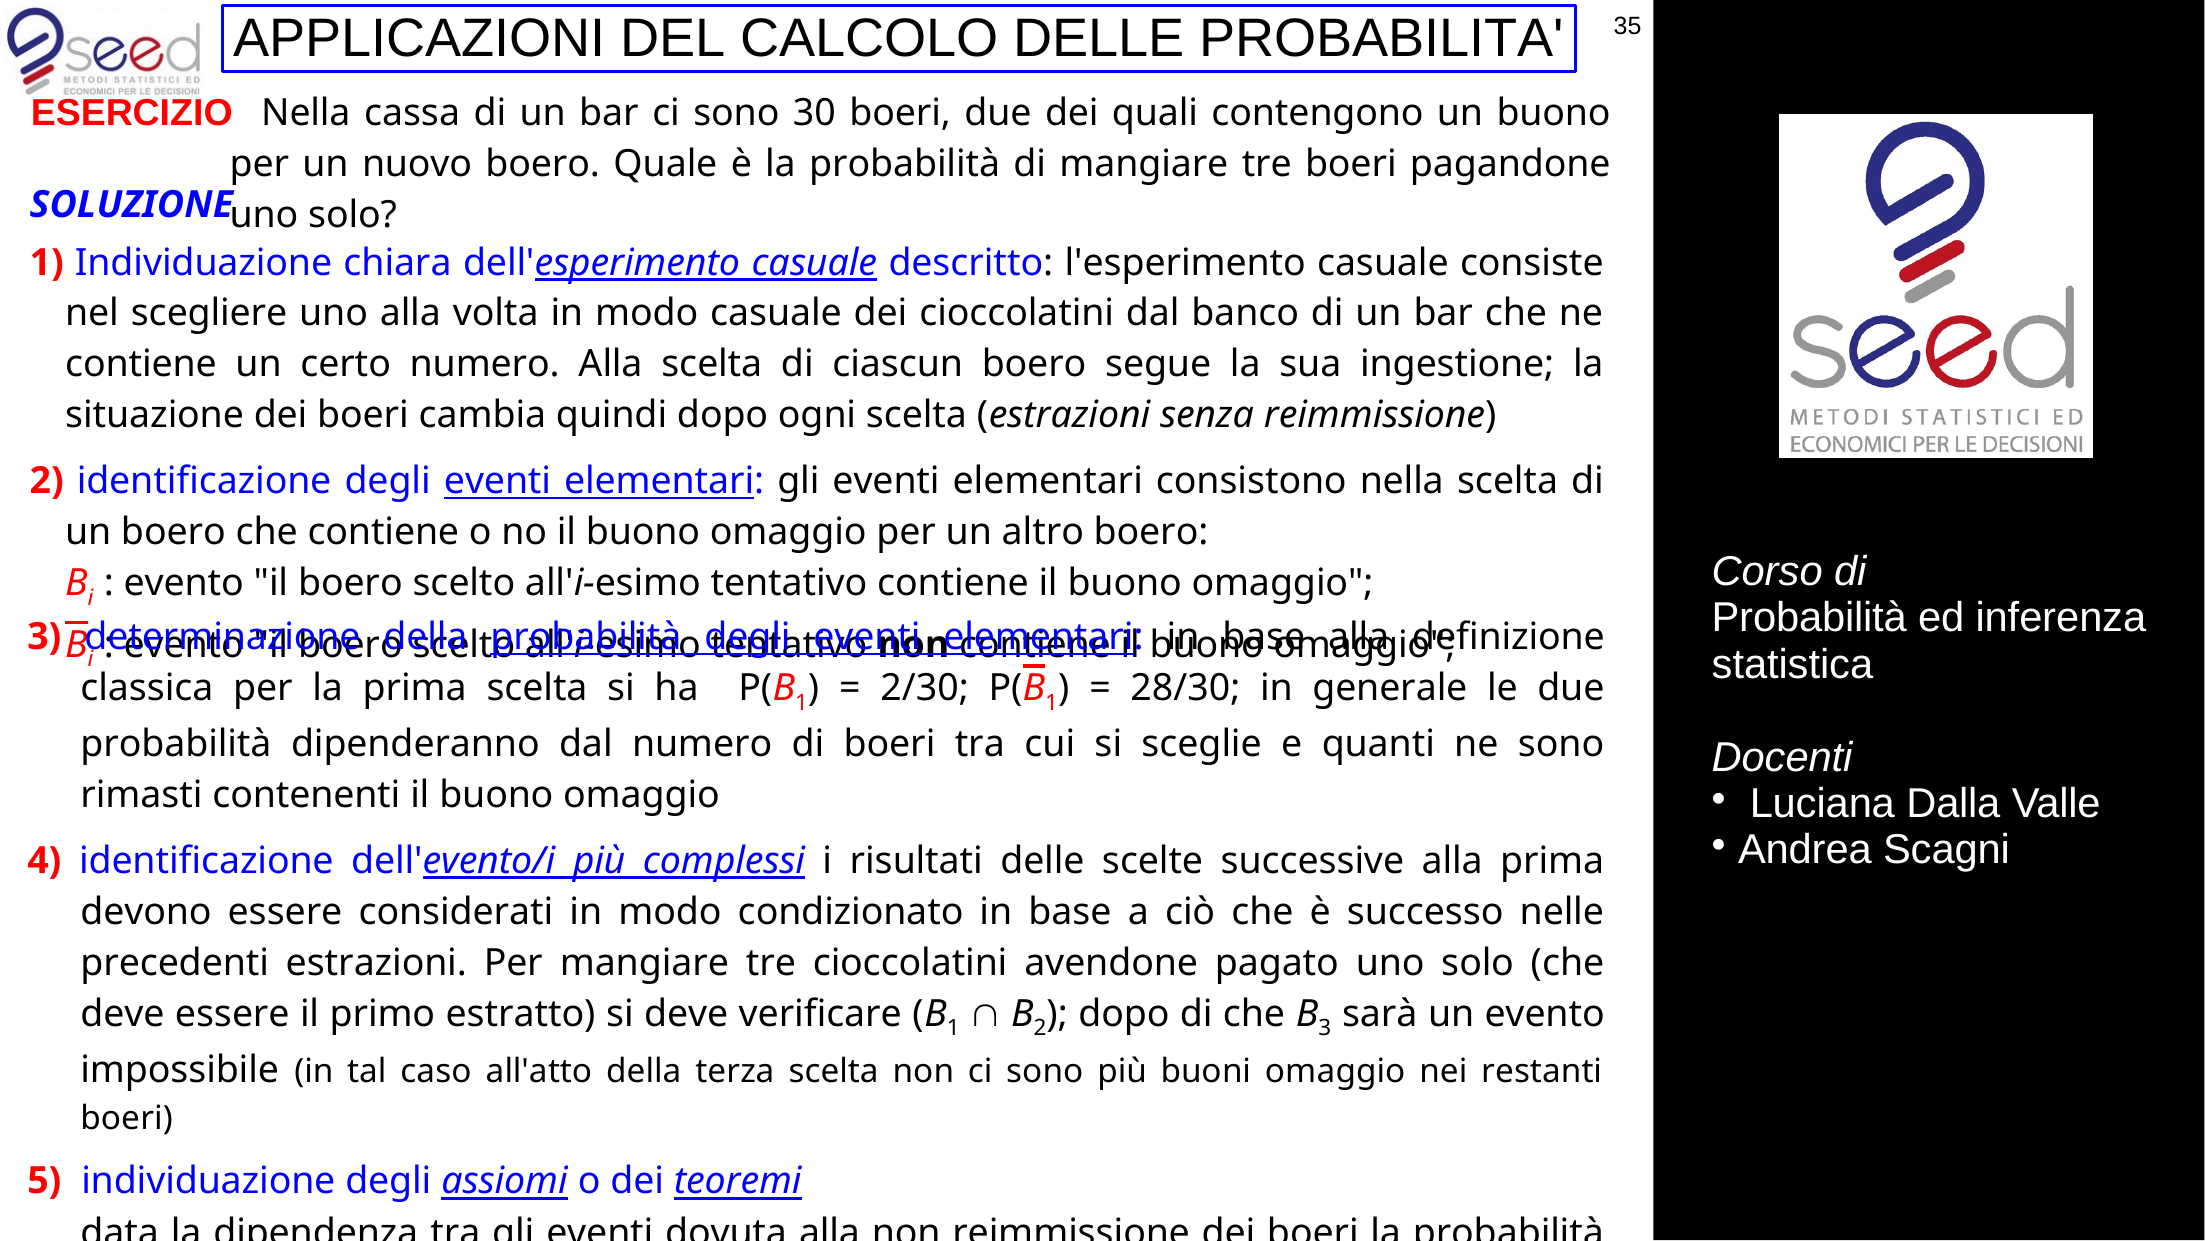

APPLICAZIONI DEL CALCOLO DELLE PROBABILITA'
ESERCIZIO Nella cassa di un bar ci sono 30 boeri, due dei quali contengono un buono per un nuovo boero. Quale è la probabilità di mangiare tre boeri pagandone uno solo?
SOLUZIONE
1) Individuazione chiara dell'esperimento casuale descritto: l'esperimento casuale consiste nel scegliere uno alla volta in modo casuale dei cioccolatini dal banco di un bar che ne contiene un certo numero. Alla scelta di ciascun boero segue la sua ingestione; la situazione dei boeri cambia quindi dopo ogni scelta (estrazioni senza reimmissione)
2) identificazione degli eventi elementari: gli eventi elementari consistono nella scelta di un boero che contiene o no il buono omaggio per un altro boero:
Bi : evento "il boero scelto all'i-esimo tentativo contiene il buono omaggio";
Bi : evento "il boero scelto all'i-esimo tentativo non contiene il buono omaggio";
3) determinazione della probabilità degli eventi elementari: in base alla definizione classica per la prima scelta si ha P(B1) = 2/30; P(B1) = 28/30; in generale le due probabilità dipenderanno dal numero di boeri tra cui si sceglie e quanti ne sono rimasti contenenti il buono omaggio
4) identificazione dell'evento/i più complessi i risultati delle scelte successive alla prima devono essere considerati in modo condizionato in base a ciò che è successo nelle precedenti estrazioni. Per mangiare tre cioccolatini avendone pagato uno solo (che deve essere il primo estratto) si deve verificare (B1 ∩ B2); dopo di che B3 sarà un evento impossibile (in tal caso all'atto della terza scelta non ci sono più buoni omaggio nei restanti boeri)
5) individuazione degli assiomi o dei teoremi
	data la dipendenza tra gli eventi dovuta alla non reimmissione dei boeri la probabilità dell'intersezione è il prodotto della probabilità del primo evento per quella del secondo condizionato al primo: P(B1 ∩ B2) = P(B1) ⋅ P(B2|B1) = 2/30 ⋅ 1/29 = 0,0023